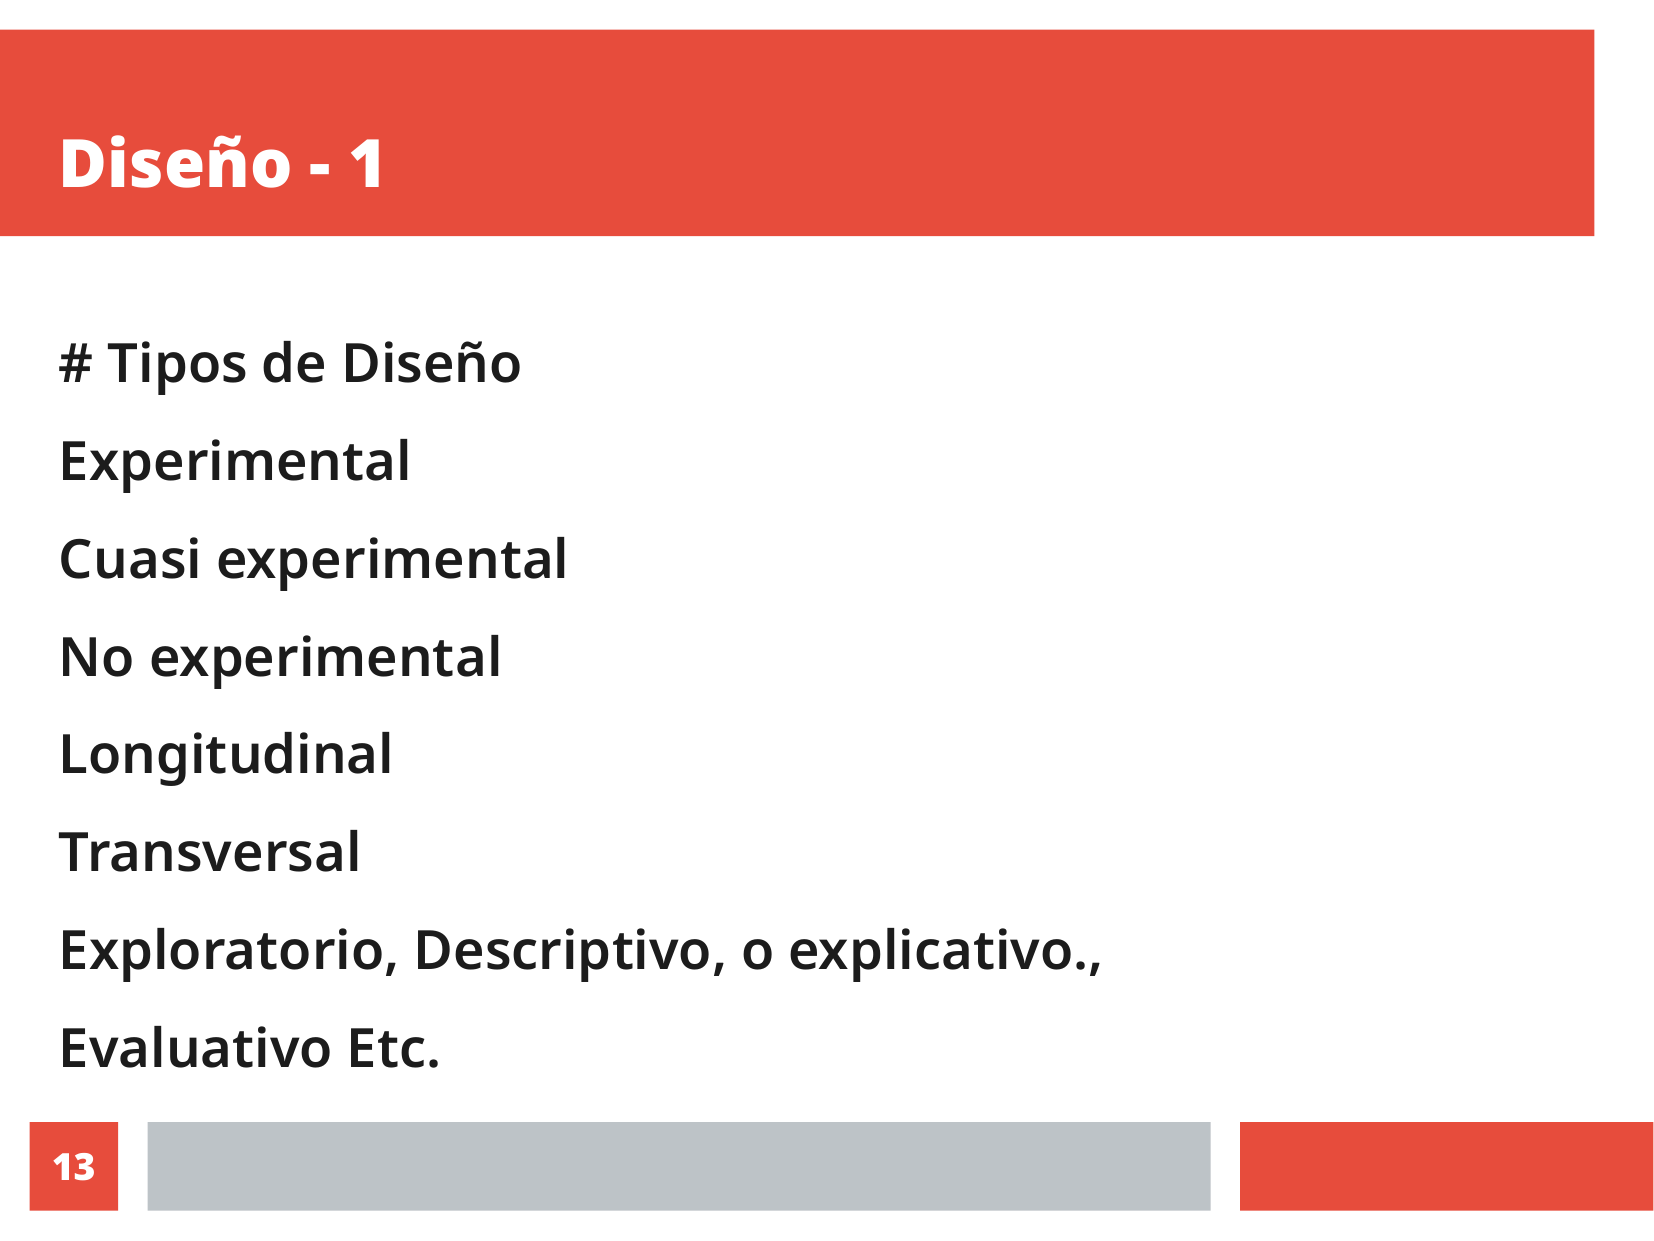

# Diseño - 1
# Tipos de Diseño
Experimental
Cuasi experimental
No experimental
Longitudinal
Transversal
Exploratorio, Descriptivo, o explicativo.,
Evaluativo Etc.
13